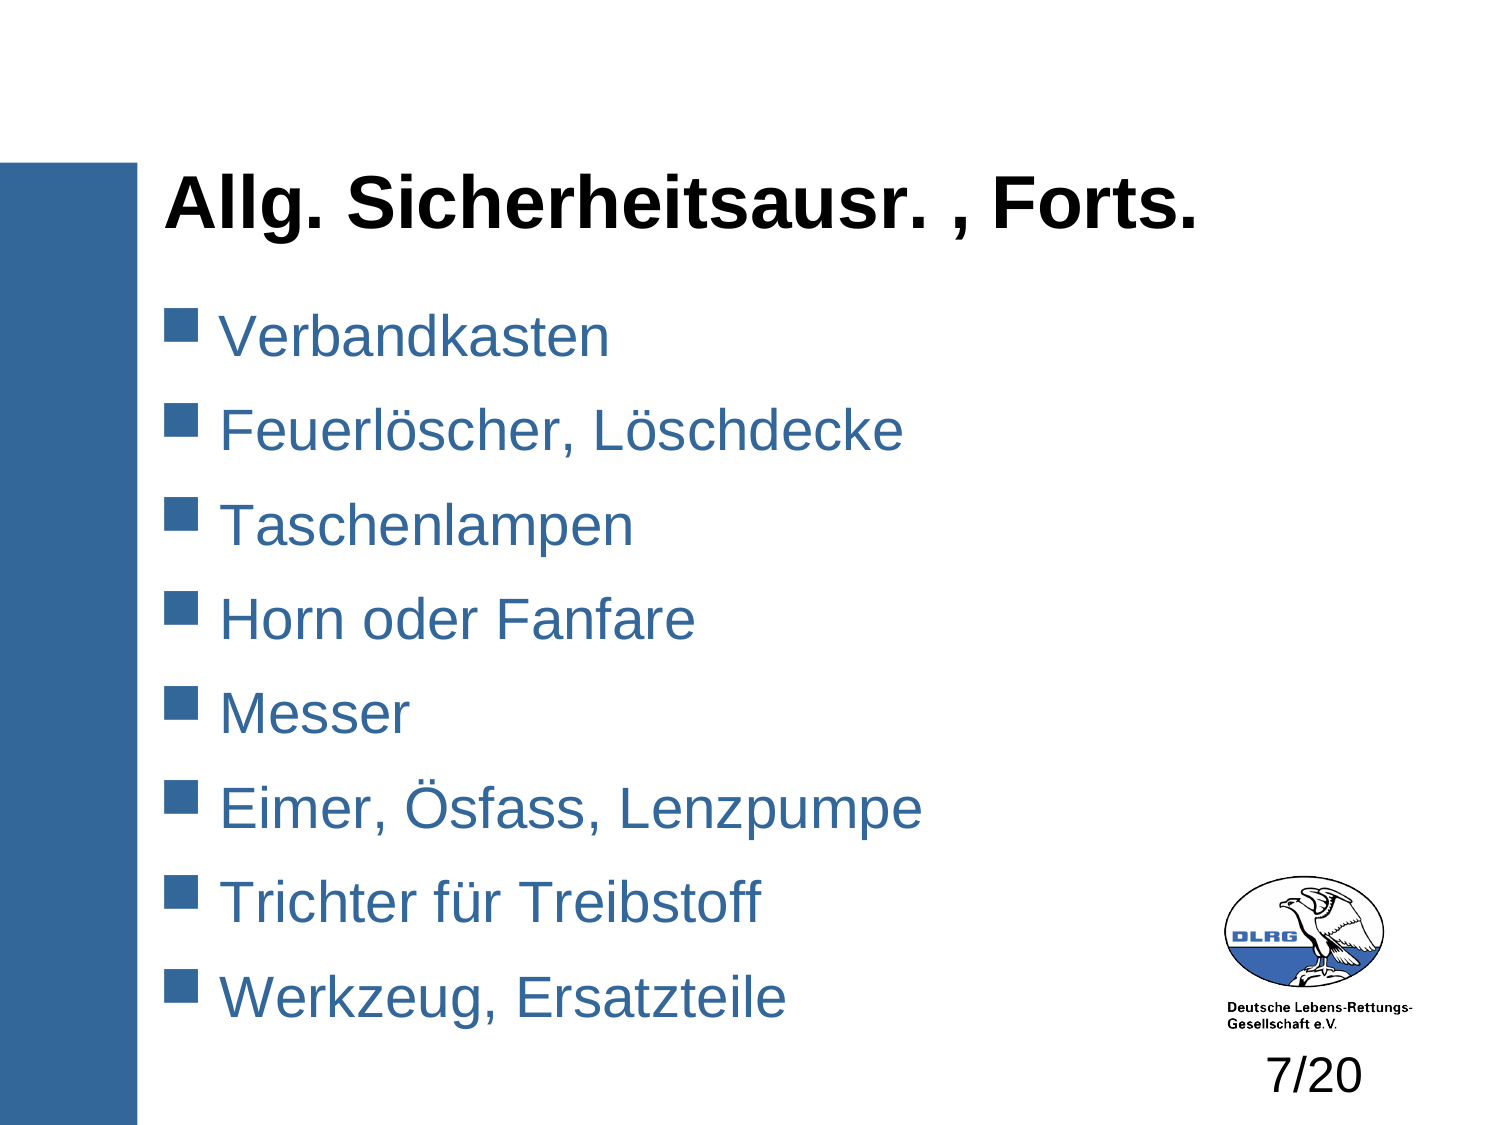

Allg. Sicherheitsausr. , Forts.
 Verbandkasten
 Feuerlöscher, Löschdecke
 Taschenlampen
 Horn oder Fanfare
 Messer
 Eimer, Ösfass, Lenzpumpe
 Trichter für Treibstoff
 Werkzeug, Ersatzteile